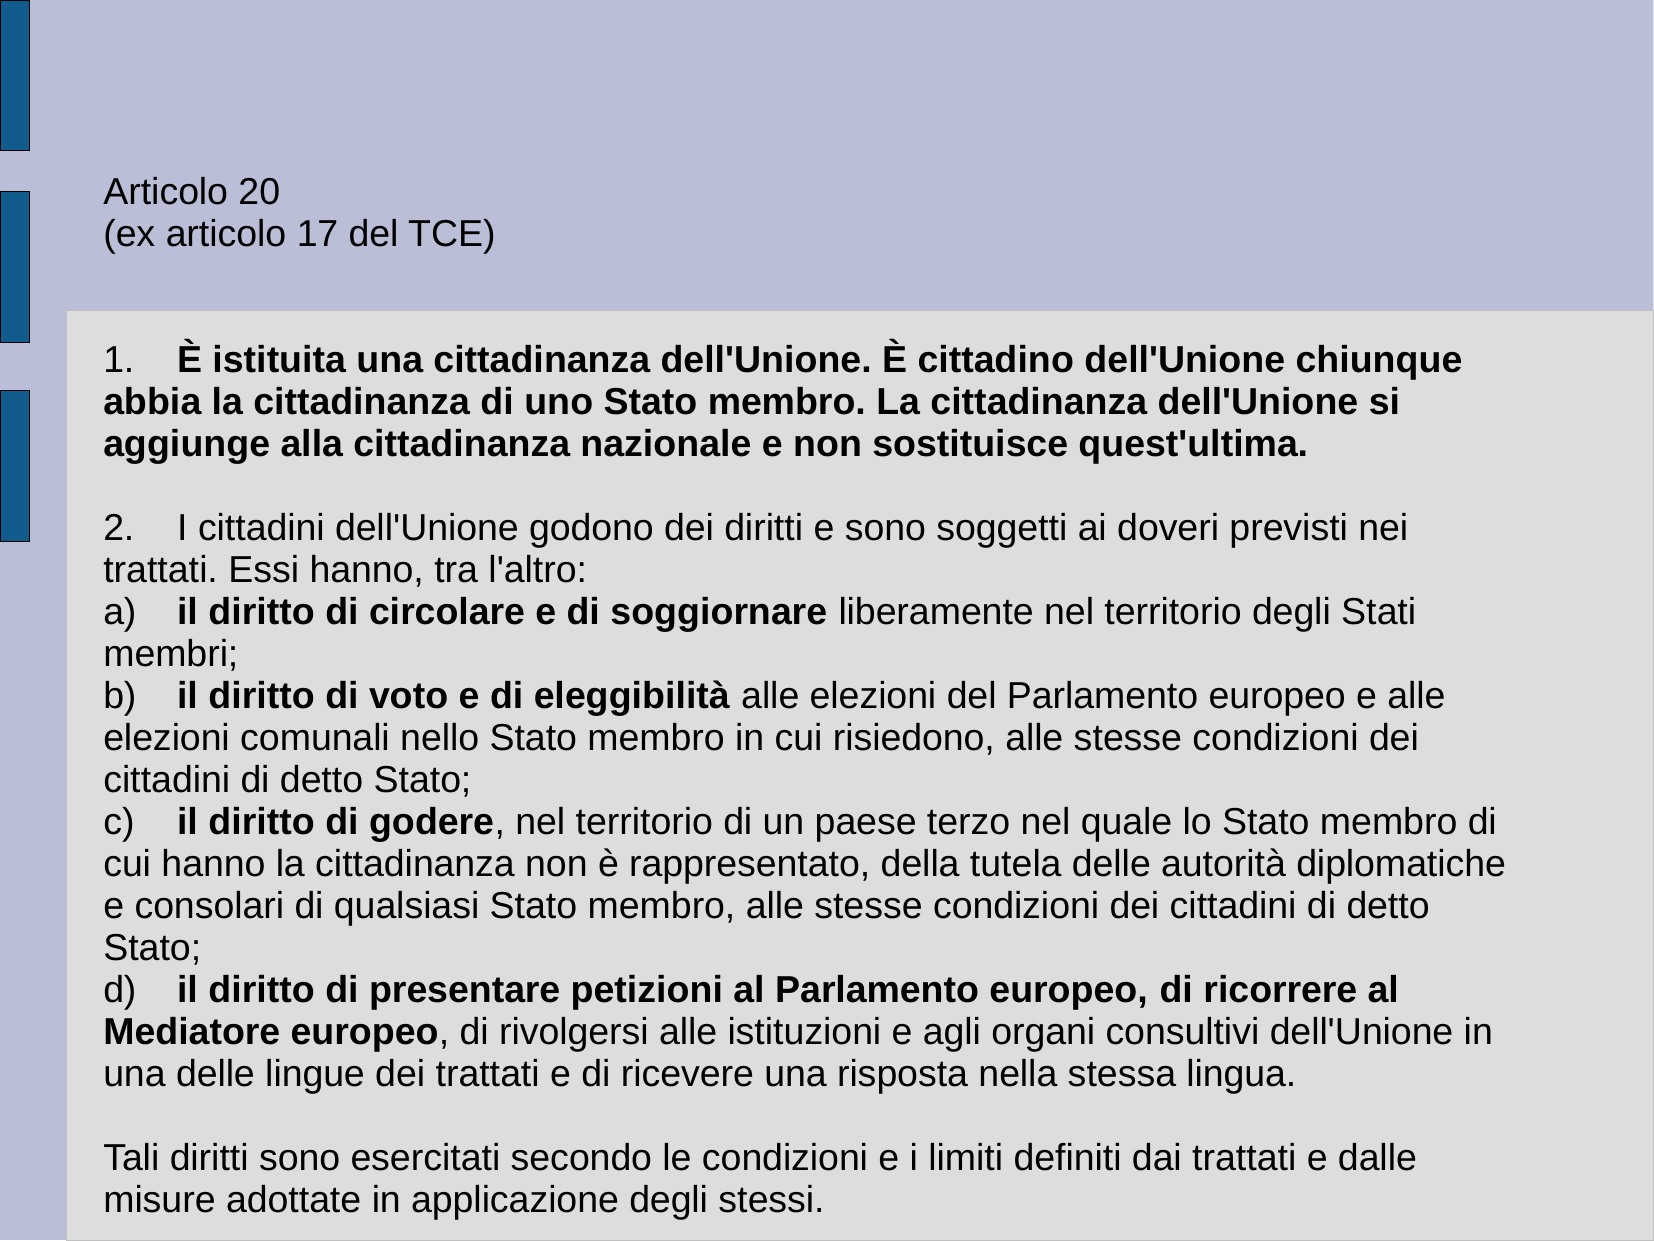

Articolo 20
(ex articolo 17 del TCE)
1.	È istituita una cittadinanza dell'Unione. È cittadino dell'Unione chiunque abbia la cittadinanza di uno Stato membro. La cittadinanza dell'Unione si aggiunge alla cittadinanza nazionale e non sostituisce quest'ultima.
2.	I cittadini dell'Unione godono dei diritti e sono soggetti ai doveri previsti nei trattati. Essi hanno, tra l'altro:
a)	il diritto di circolare e di soggiornare liberamente nel territorio degli Stati membri;
b)	il diritto di voto e di eleggibilità alle elezioni del Parlamento europeo e alle elezioni comunali nello Stato membro in cui risiedono, alle stesse condizioni dei cittadini di detto Stato;
c)	il diritto di godere, nel territorio di un paese terzo nel quale lo Stato membro di cui hanno la cittadinanza non è rappresentato, della tutela delle autorità diplomatiche e consolari di qualsiasi Stato membro, alle stesse condizioni dei cittadini di detto Stato;
d)	il diritto di presentare petizioni al Parlamento europeo, di ricorrere al Mediatore europeo, di rivolgersi alle istituzioni e agli organi consultivi dell'Unione in una delle lingue dei trattati e di ricevere una risposta nella stessa lingua.
Tali diritti sono esercitati secondo le condizioni e i limiti definiti dai trattati e dalle misure adottate in applicazione degli stessi.